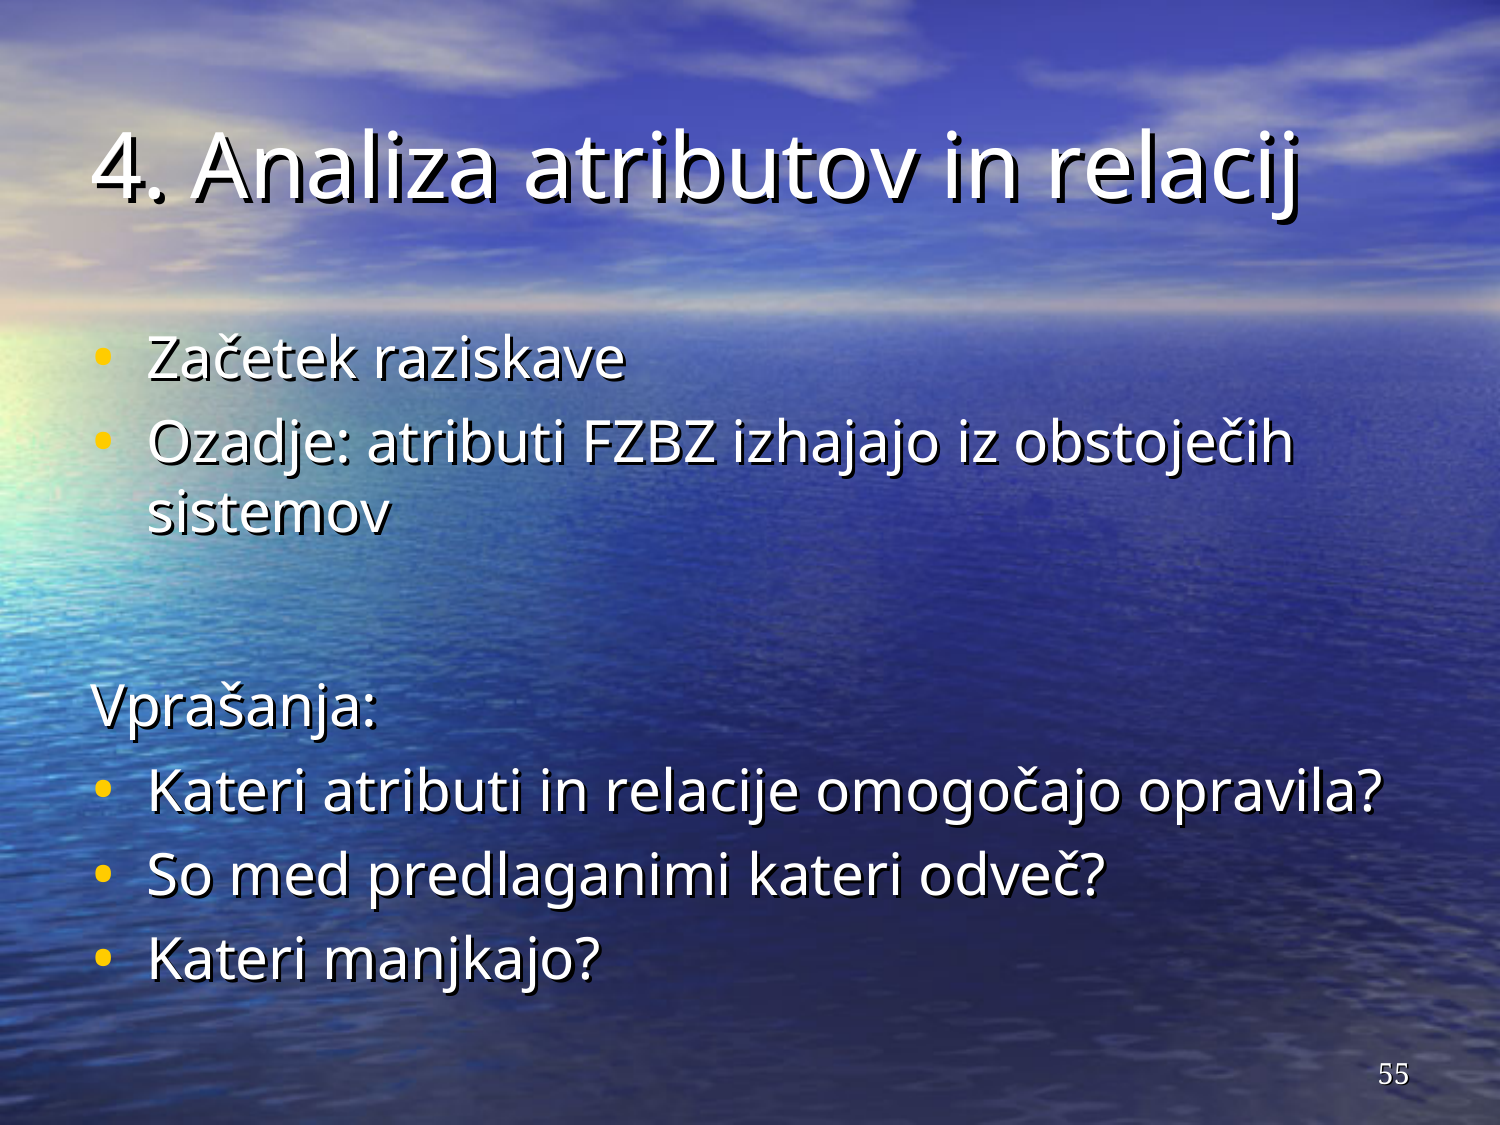

# 4. Analiza atributov in relacij
Začetek raziskave
Ozadje: atributi FZBZ izhajajo iz obstoječih sistemov
Vprašanja:
Kateri atributi in relacije omogočajo opravila?
So med predlaganimi kateri odveč?
Kateri manjkajo?